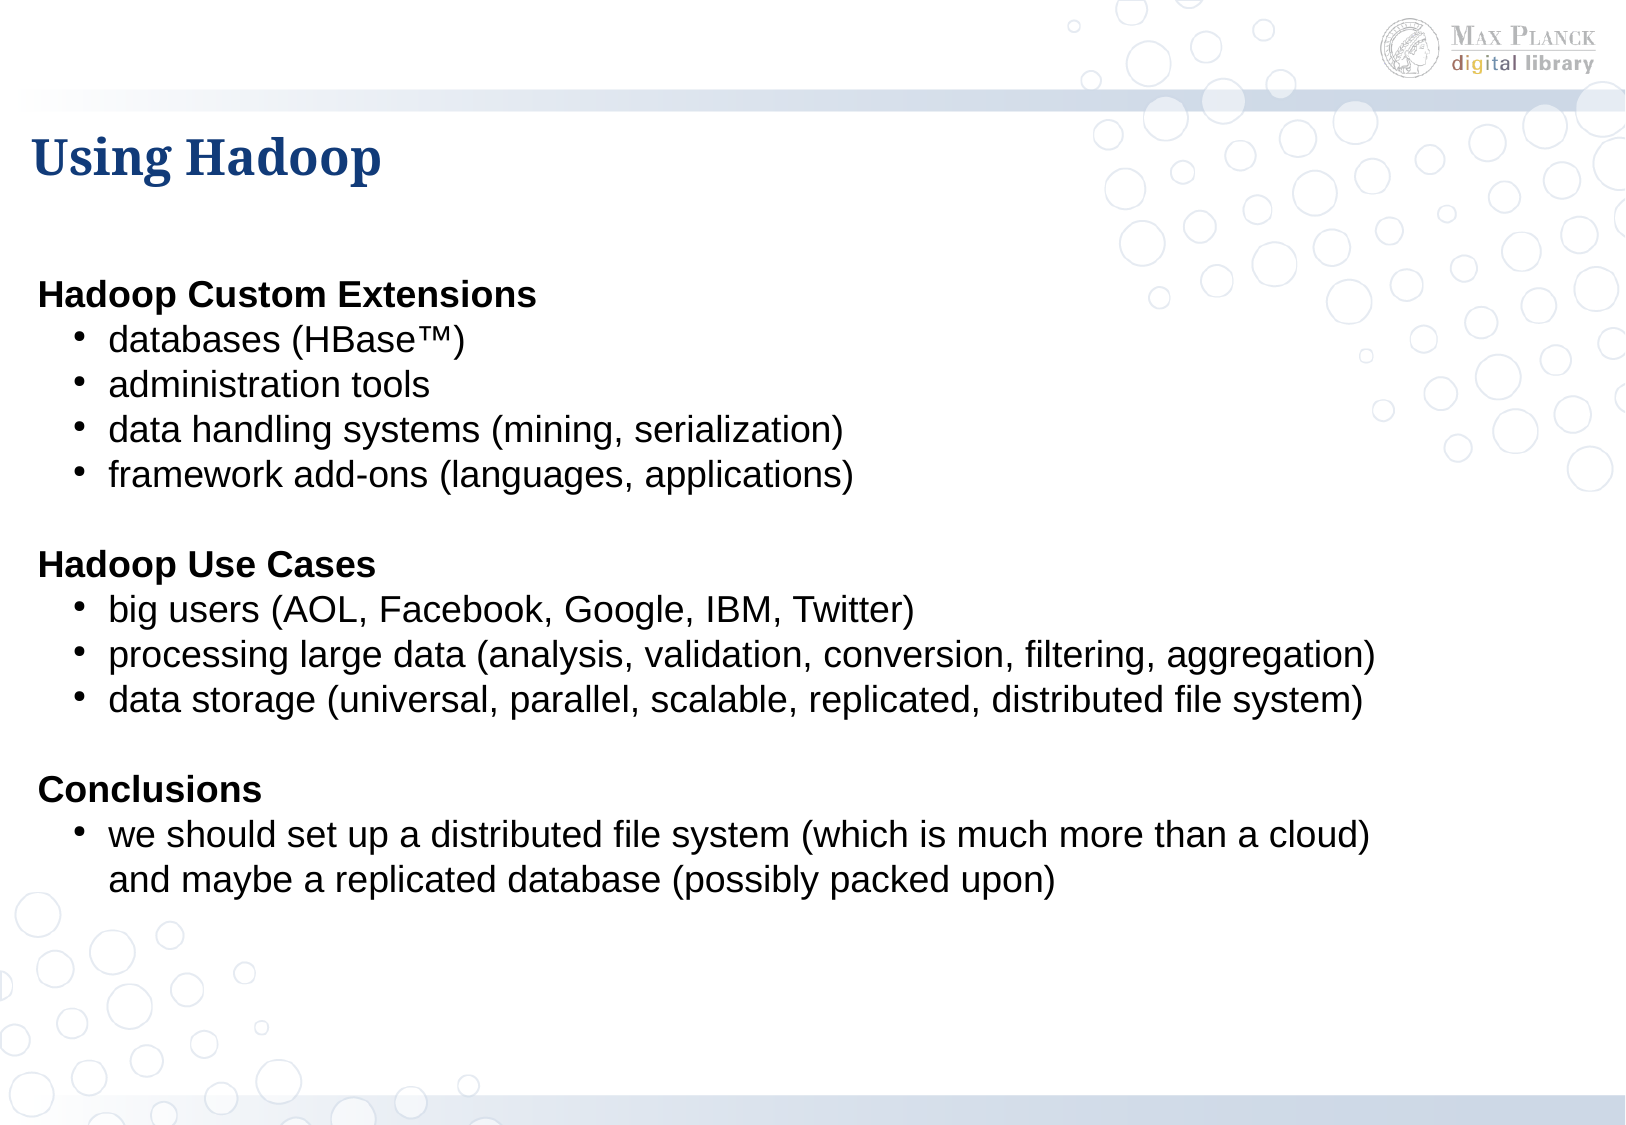

# Using Hadoop
Hadoop Custom Extensions
databases (HBase™)
administration tools
data handling systems (mining, serialization)
framework add-ons (languages, applications)
Hadoop Use Cases
big users (AOL, Facebook, Google, IBM, Twitter)
processing large data (analysis, validation, conversion, filtering, aggregation)
data storage (universal, parallel, scalable, replicated, distributed file system)
Conclusions
we should set up a distributed file system (which is much more than a cloud)
and maybe a replicated database (possibly packed upon)